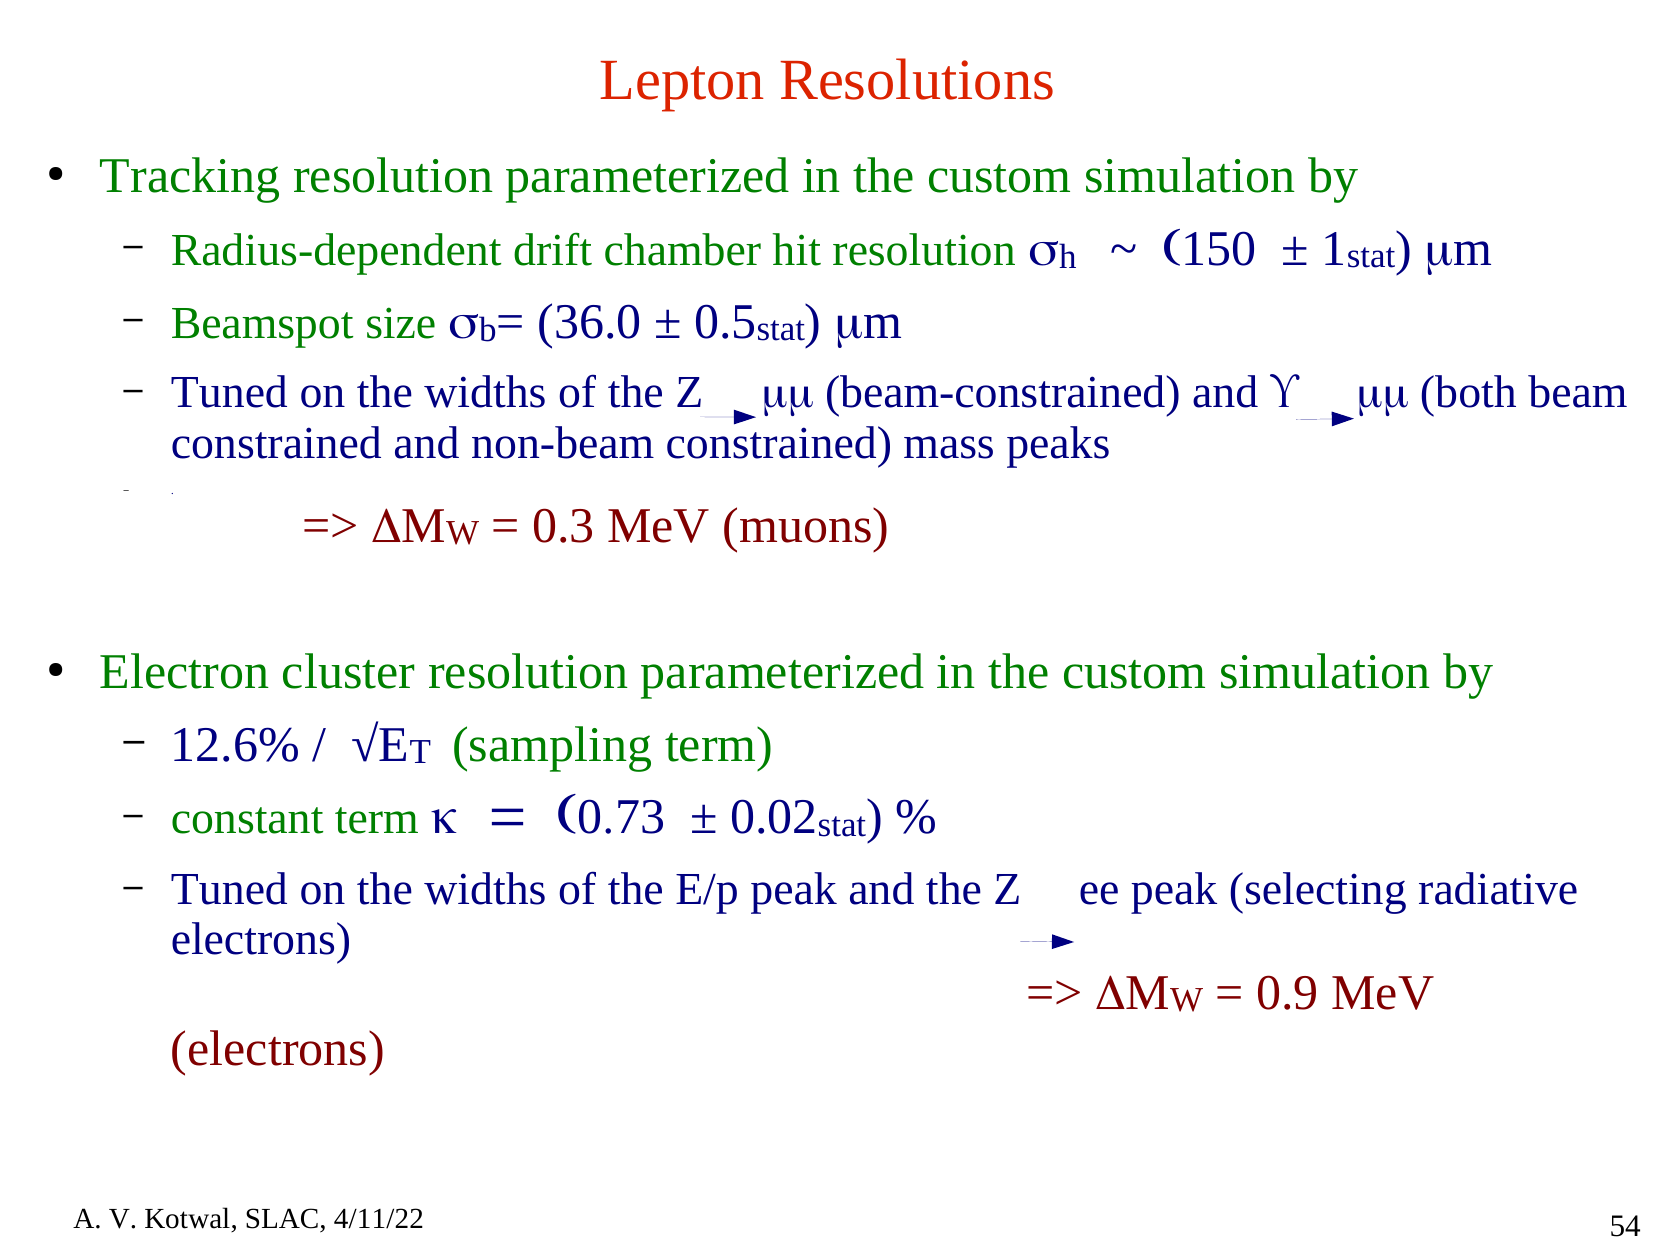

# Lepton Resolutions
Tracking resolution parameterized in the custom simulation by
Radius-dependent drift chamber hit resolution σh ~ (150 ± 1stat) μm
Beamspot size σb= (36.0 ± 0.5stat) μm
Tuned on the widths of the Z μμ (beam-constrained) and ϒ μμ (both beam constrained and non-beam constrained) mass peaks
. => ΔMW = 0.3 MeV (muons)
Electron cluster resolution parameterized in the custom simulation by
12.6% / √ET (sampling term)
constant term κ = (0.73 ± 0.02stat) %
Tuned on the widths of the E/p peak and the Z ee peak (selecting radiative electrons) => ΔMW = 0.9 MeV (electrons)
A. V. Kotwal, SLAC, 4/11/22